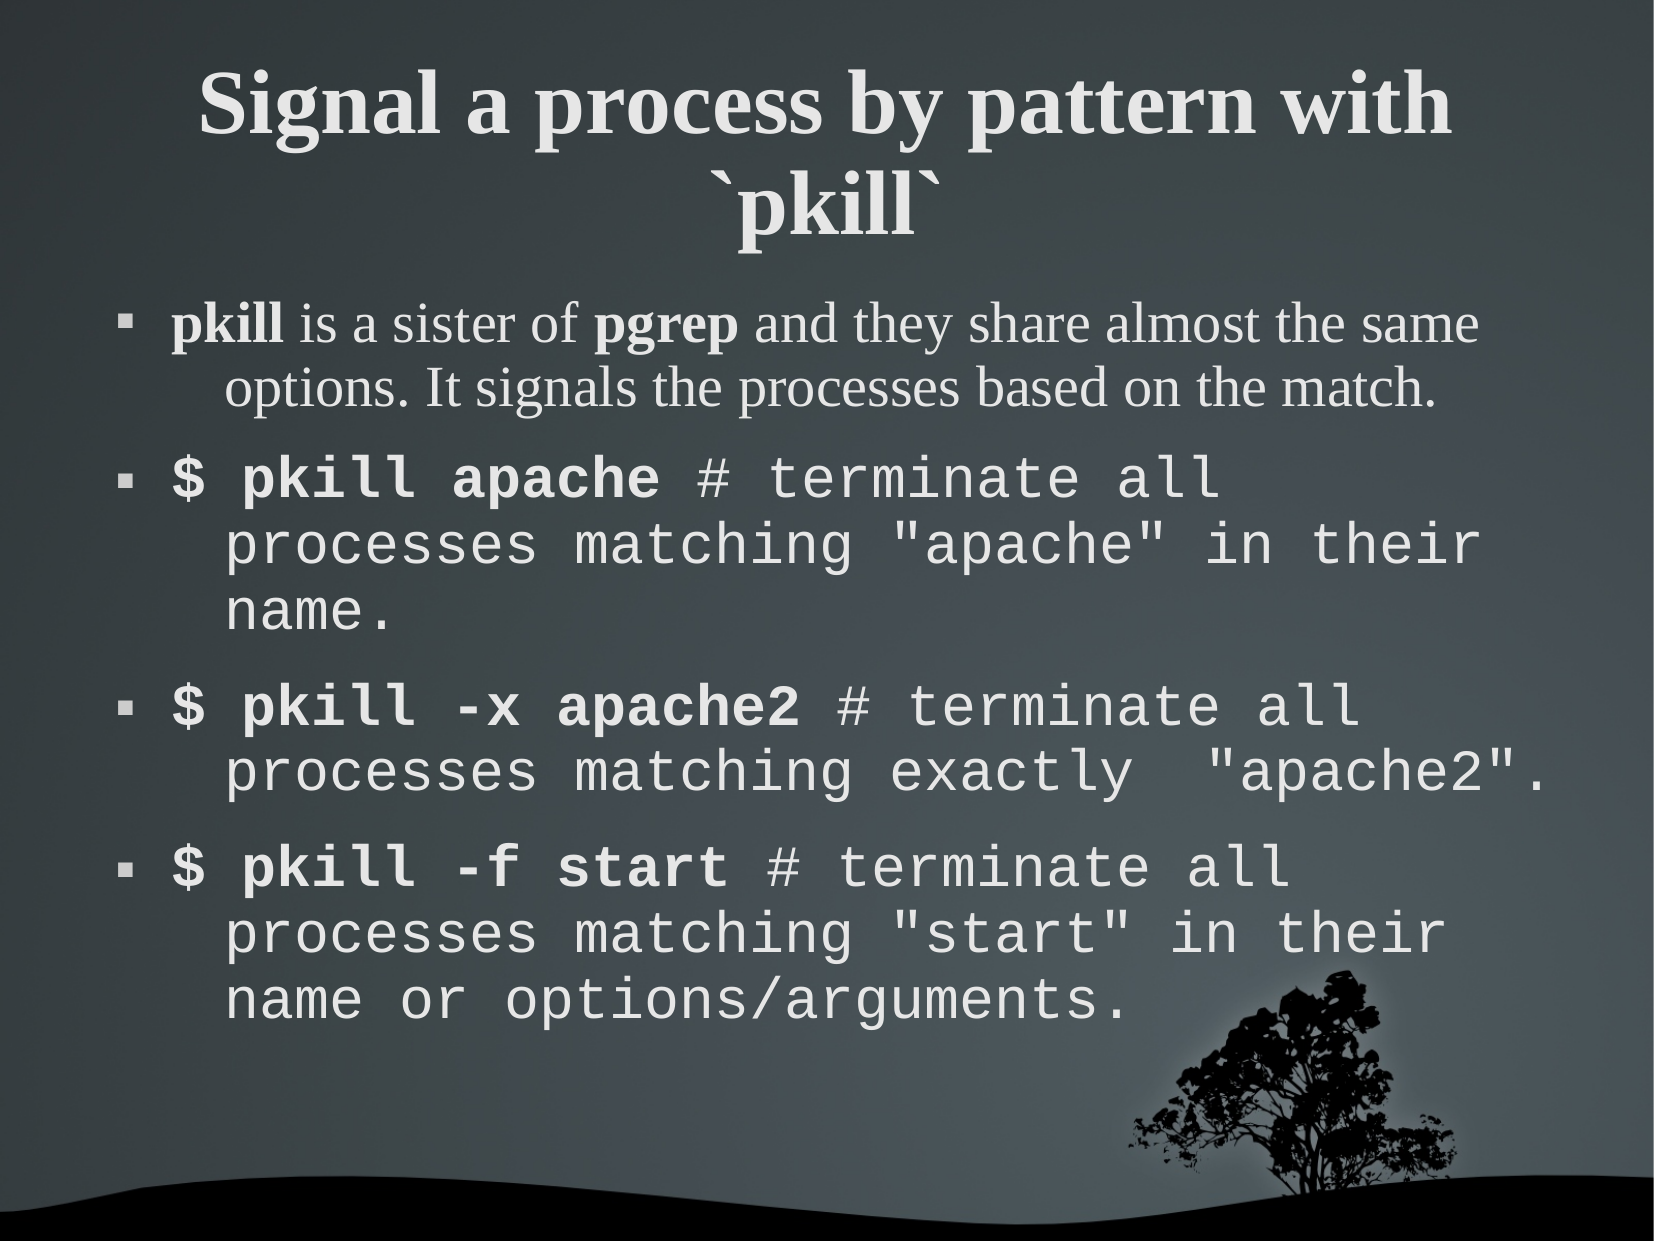

# Signal a process by pattern with `pkill`
pkill is a sister of pgrep and they share almost the same options. It signals the processes based on the match.
$ pkill apache # terminate all processes matching "apache" in their name.
$ pkill -x apache2 # terminate all processes matching exactly "apache2".
$ pkill -f start # terminate all processes matching "start" in their name or options/arguments.